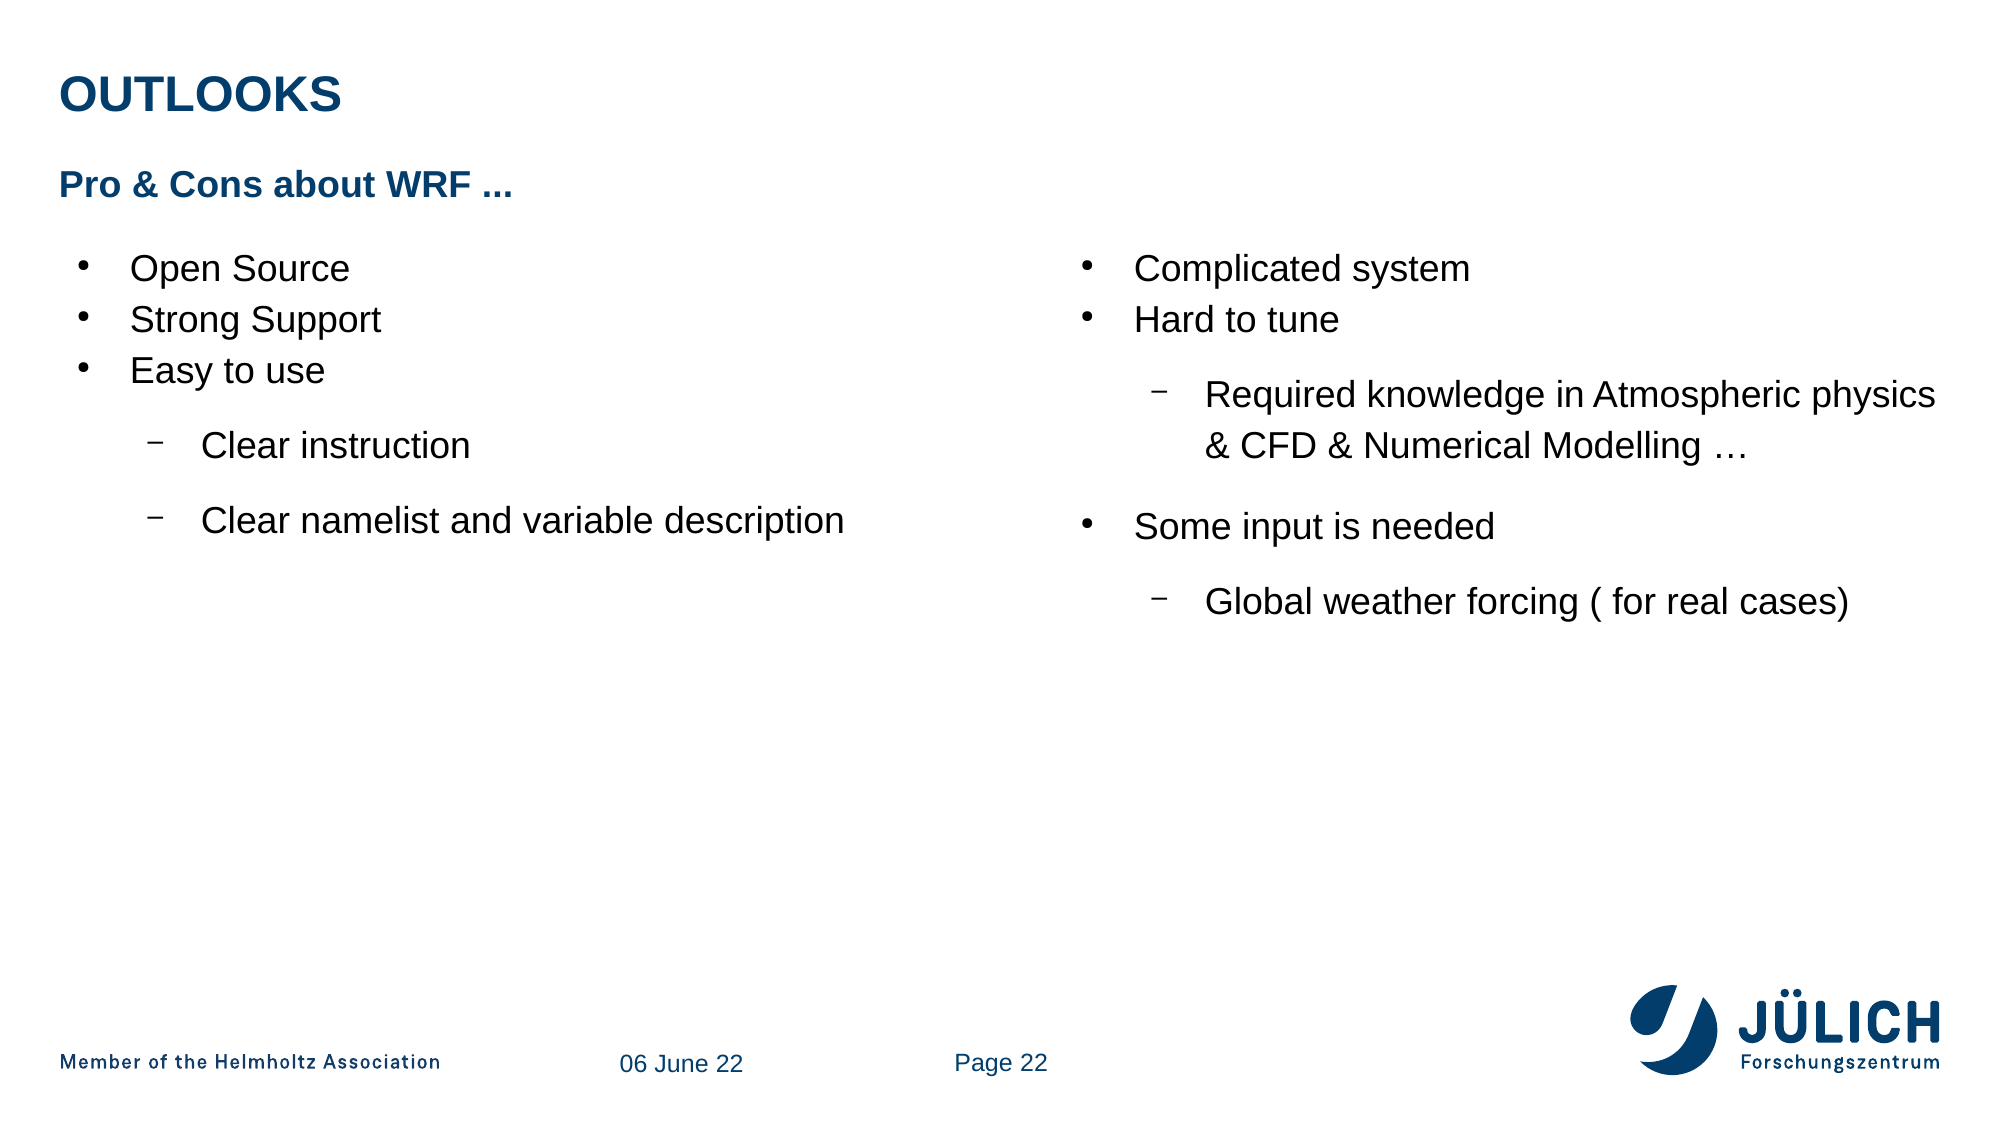

# Outlooks
Pro & Cons about WRF ...
Open Source
Strong Support
Easy to use
Clear instruction
Clear namelist and variable description
Complicated system
Hard to tune
Required knowledge in Atmospheric physics & CFD & Numerical Modelling …
Some input is needed
Global weather forcing ( for real cases)
Page
06 June 22